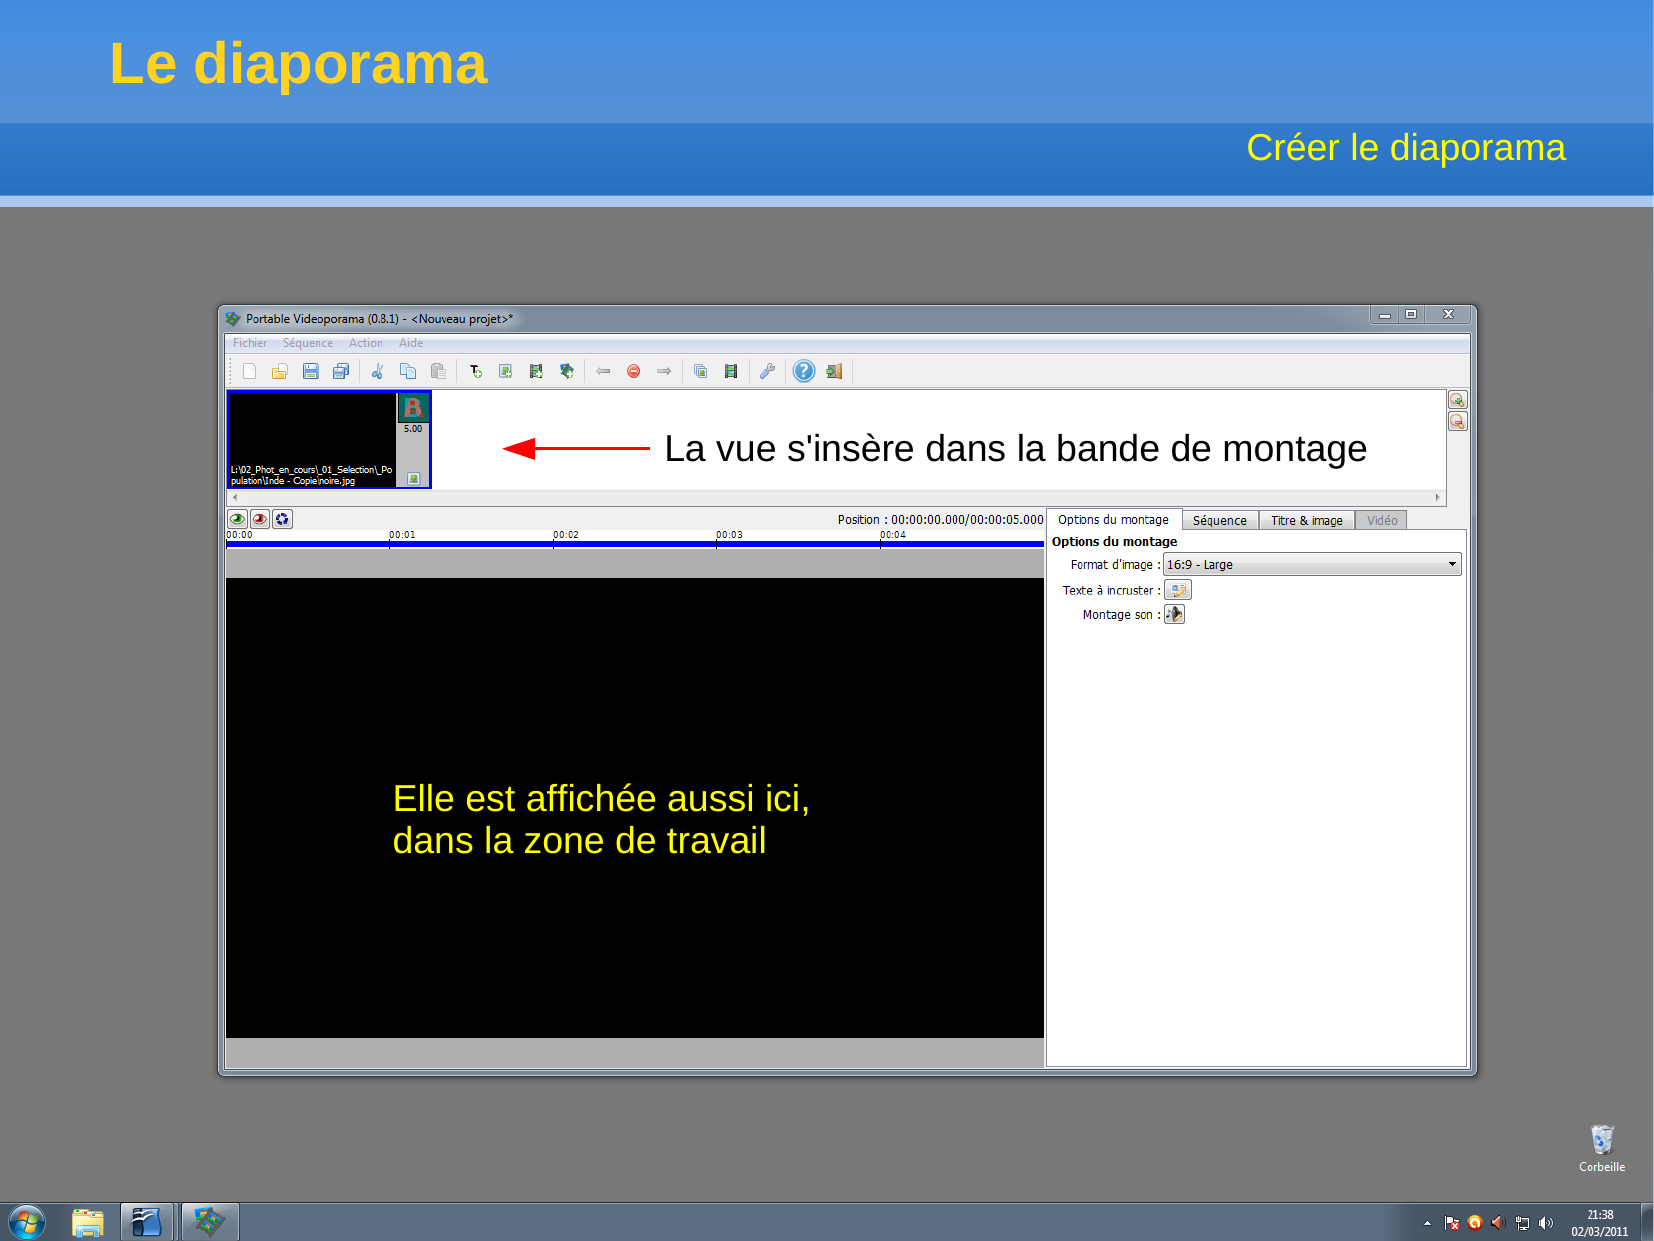

Le diaporama
 Créer le diaporama
#
La vue s'insère dans la bande de montage
Elle est affichée aussi ici,
dans la zone de travail